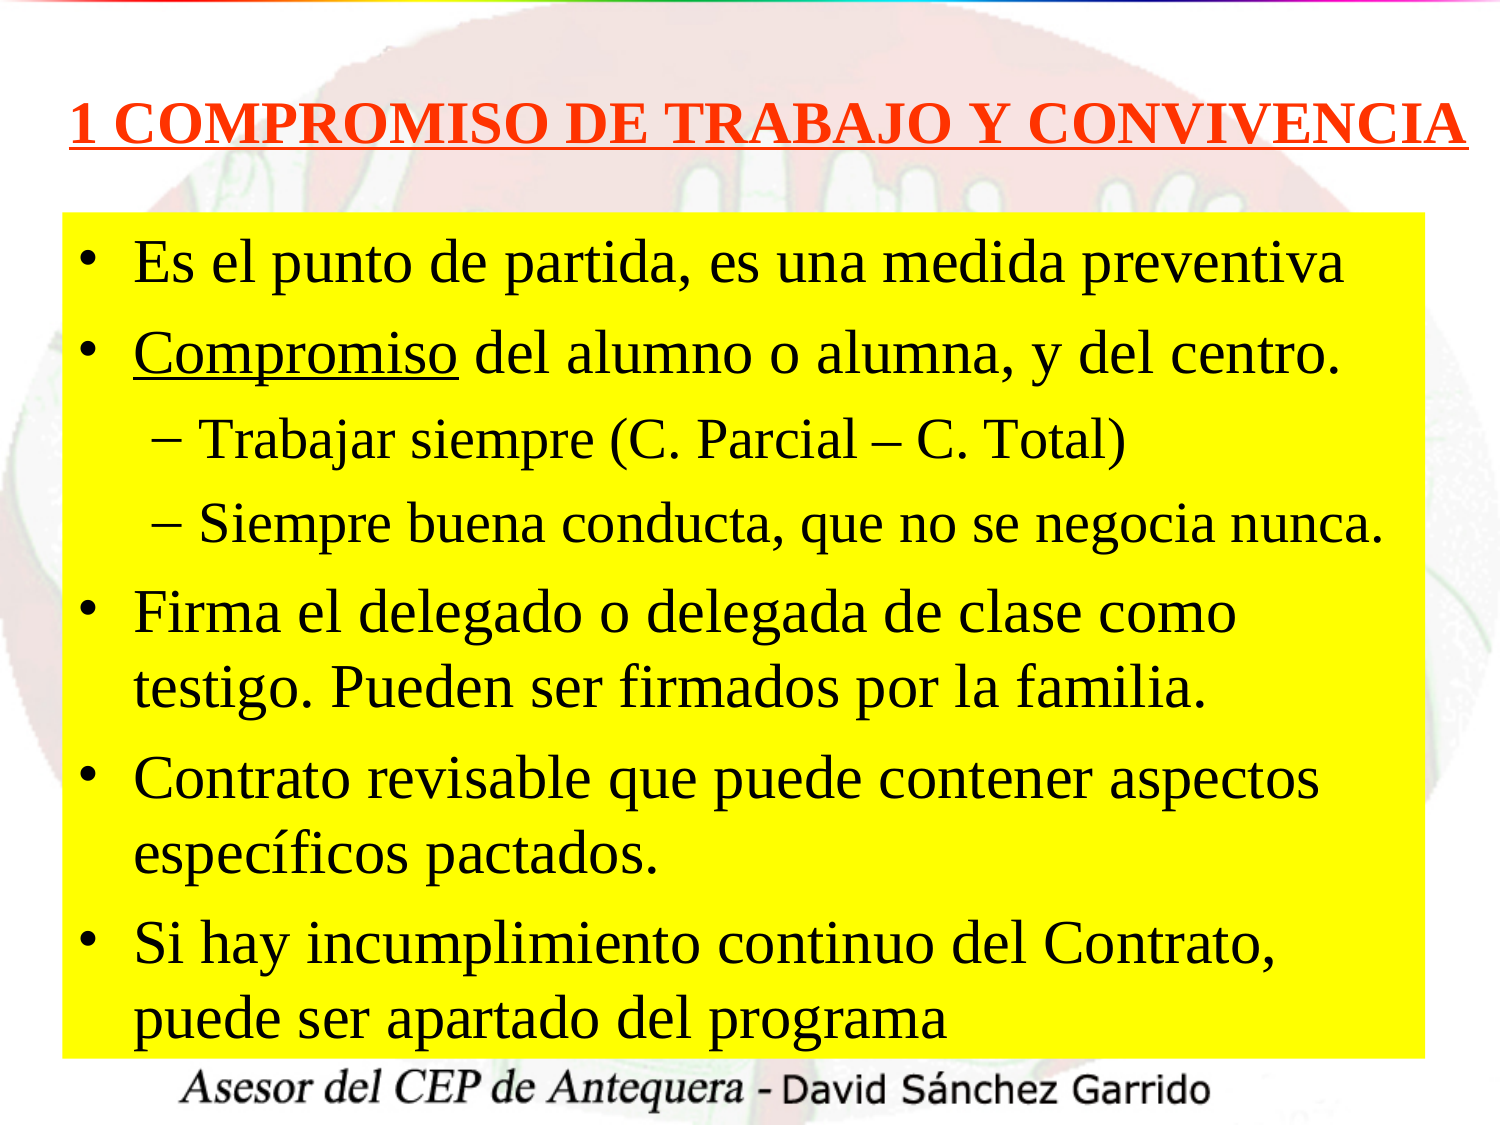

1 COMPROMISO DE TRABAJO Y CONVIVENCIA
Es el punto de partida, es una medida preventiva
Compromiso del alumno o alumna, y del centro.
Trabajar siempre (C. Parcial – C. Total)
Siempre buena conducta, que no se negocia nunca.
Firma el delegado o delegada de clase como testigo. Pueden ser firmados por la familia.
Contrato revisable que puede contener aspectos específicos pactados.
Si hay incumplimiento continuo del Contrato, puede ser apartado del programa